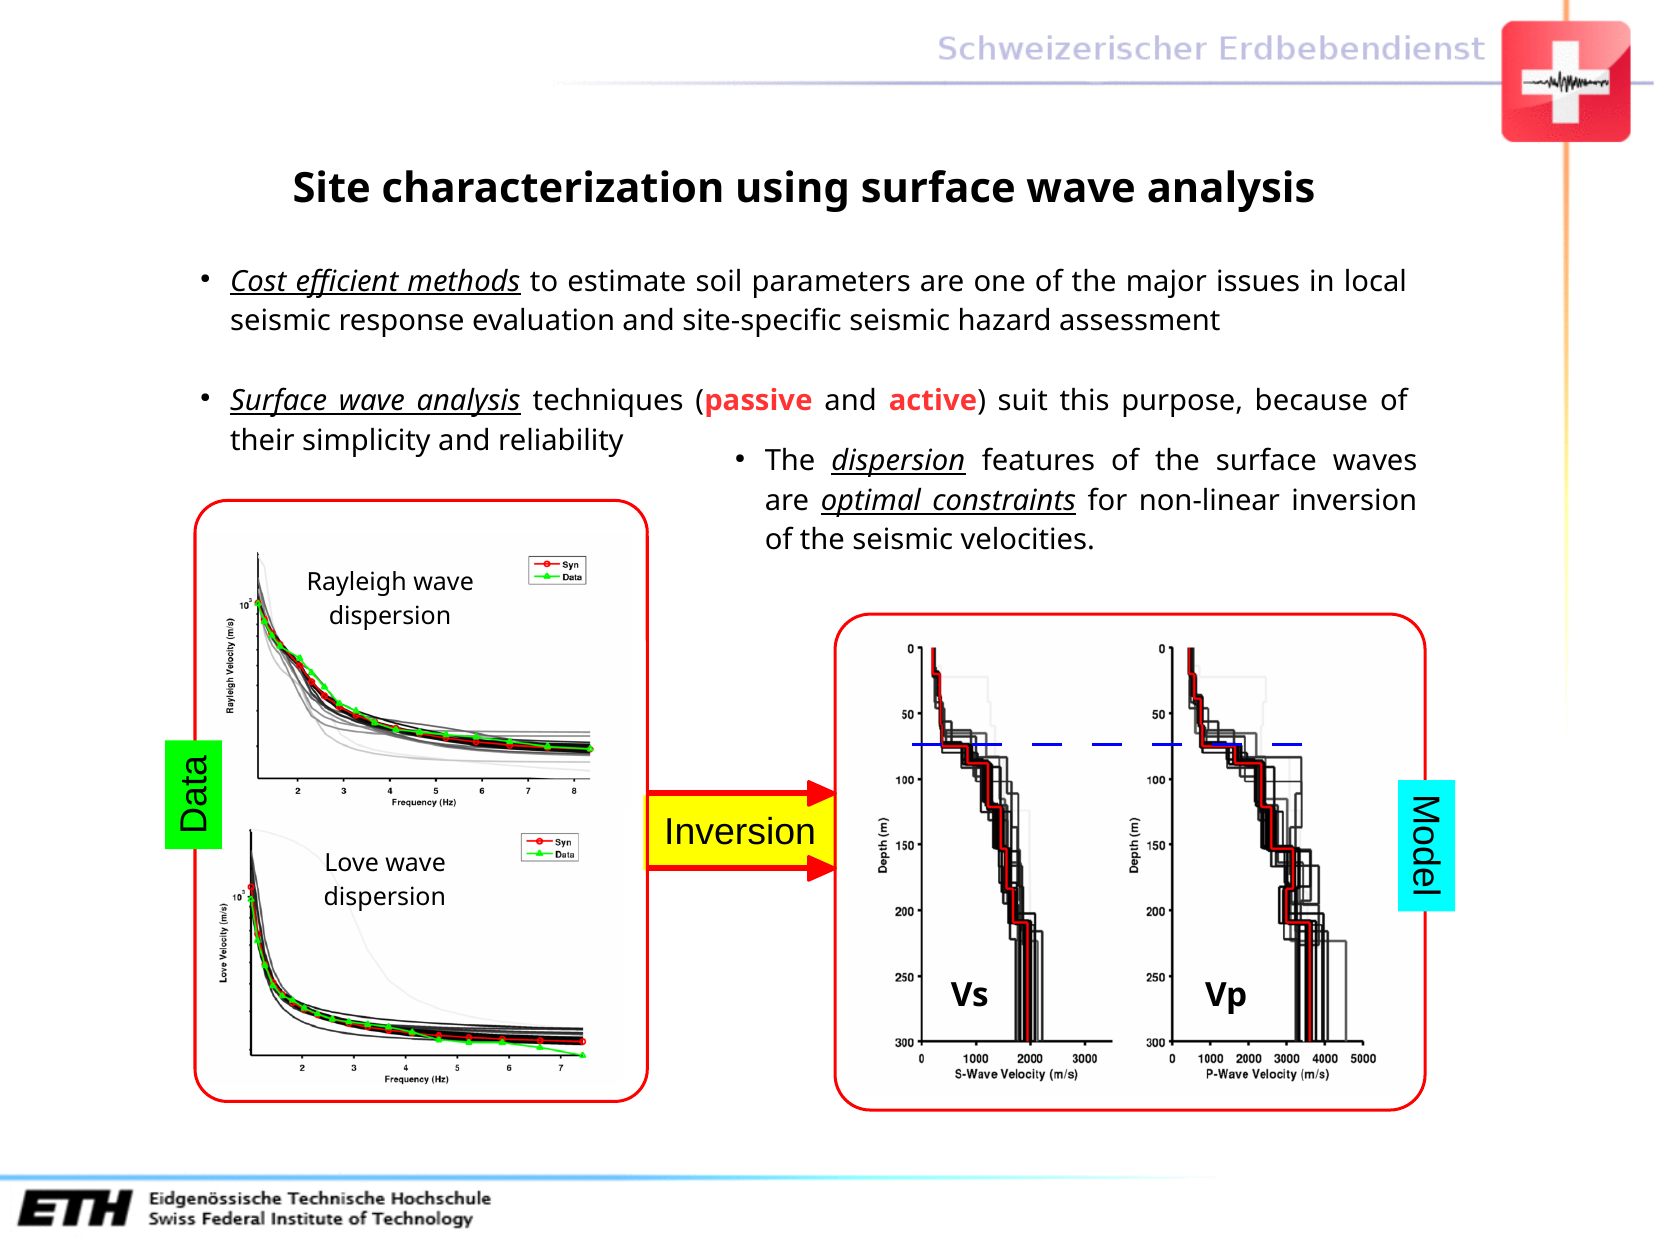

Site characterization using surface wave analysis
Cost efficient methods to estimate soil parameters are one of the major issues in local seismic response evaluation and site-specific seismic hazard assessment
Surface wave analysis techniques (passive and active) suit this purpose, because of their simplicity and reliability
The dispersion features of the surface waves are optimal constraints for non-linear inversion of the seismic velocities.
Rayleigh wave
dispersion
Love wave
dispersion
Vs
Vp
Data
Inversion
Model